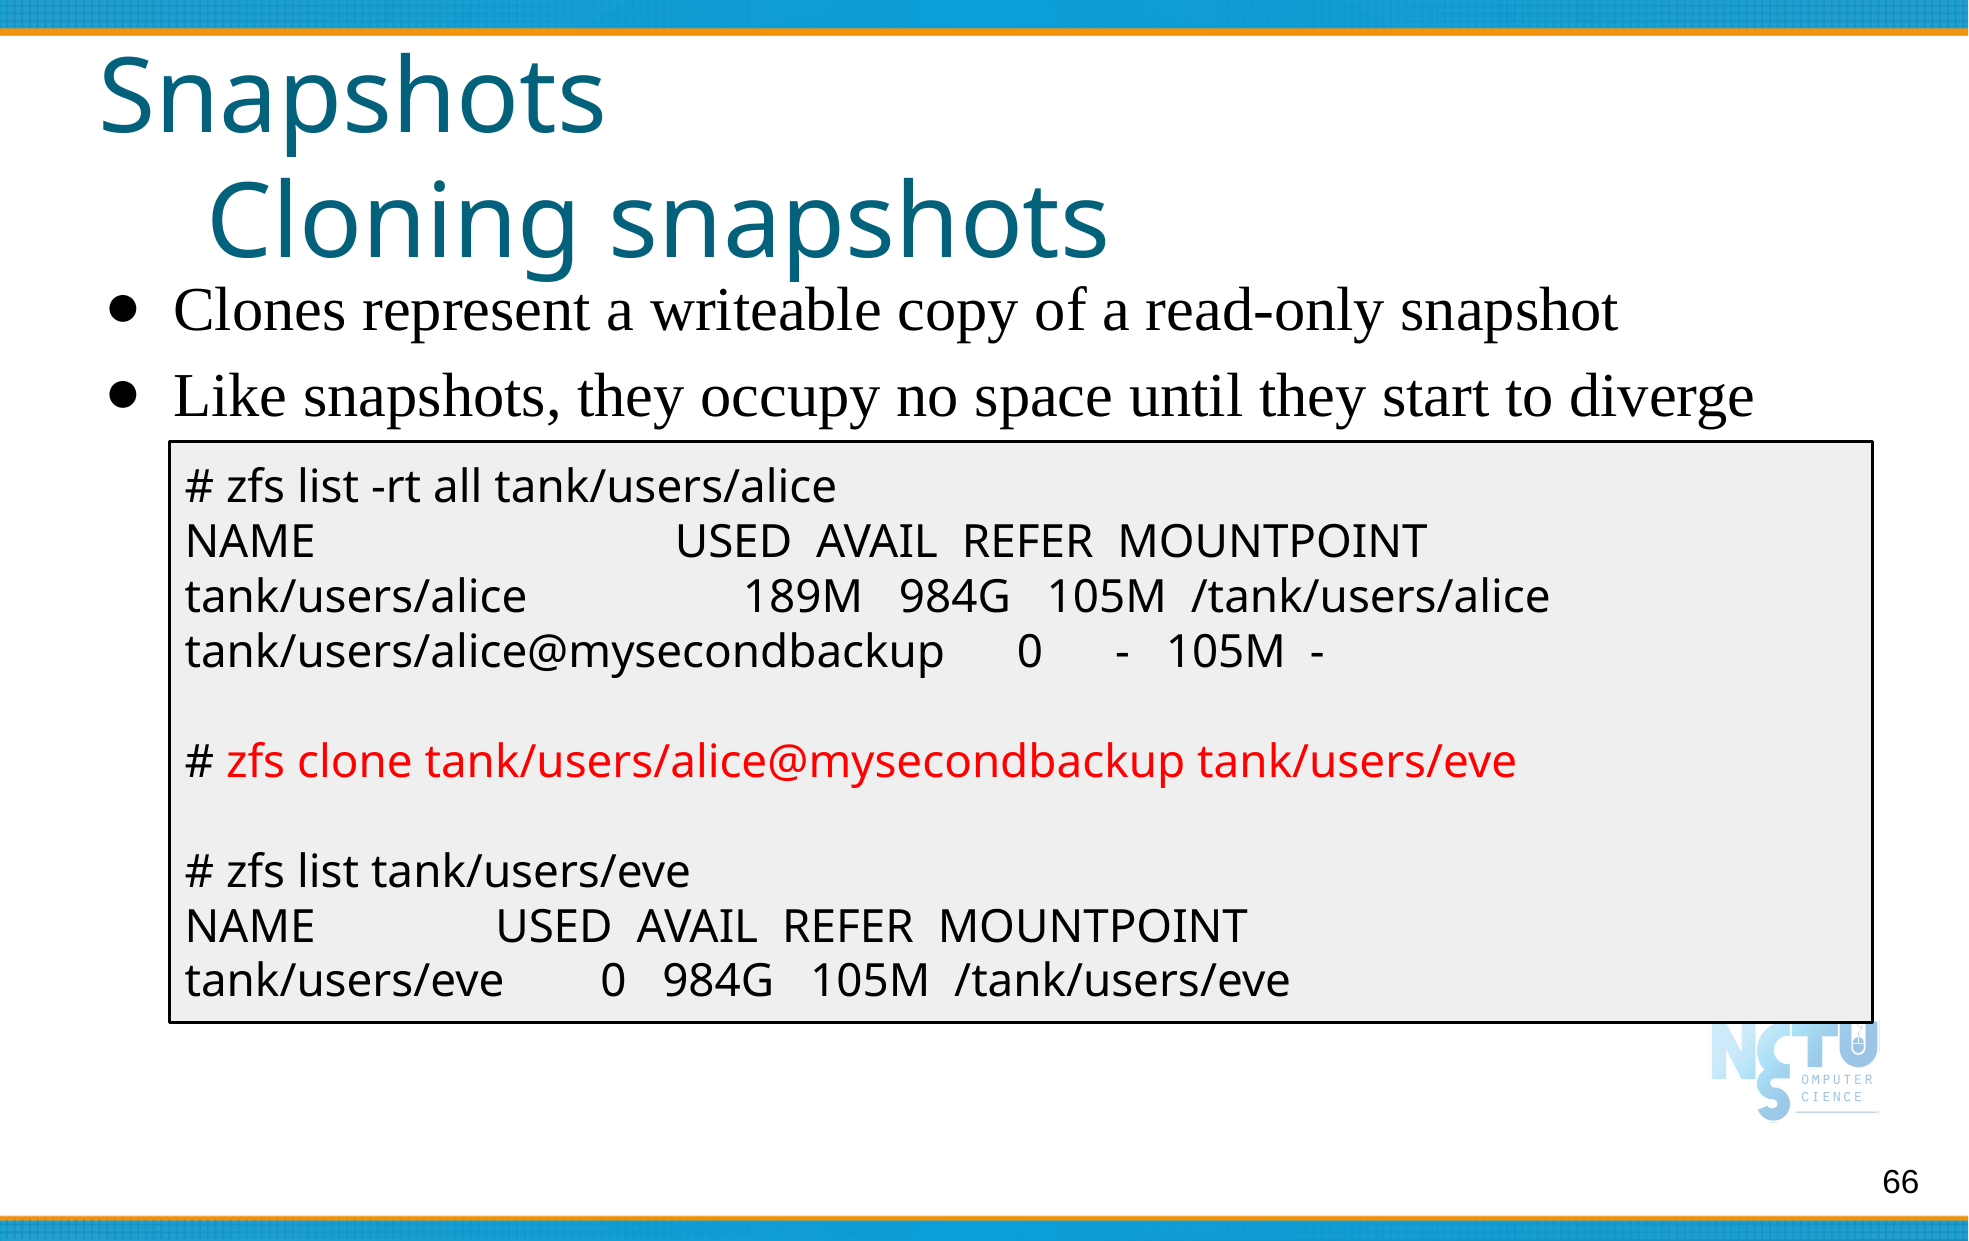

# Snapshots Cloning snapshots
Clones represent a writeable copy of a read-only snapshot
Like snapshots, they occupy no space until they start to diverge
# zfs list -rt all tank/users/alice
NAME USED AVAIL REFER MOUNTPOINT
tank/users/alice 189M 984G 105M /tank/users/alice
tank/users/alice@mysecondbackup 0 - 105M -
# zfs clone tank/users/alice@mysecondbackup tank/users/eve
# zfs list tank/users/eve
NAME USED AVAIL REFER MOUNTPOINT
tank/users/eve 0 984G 105M /tank/users/eve